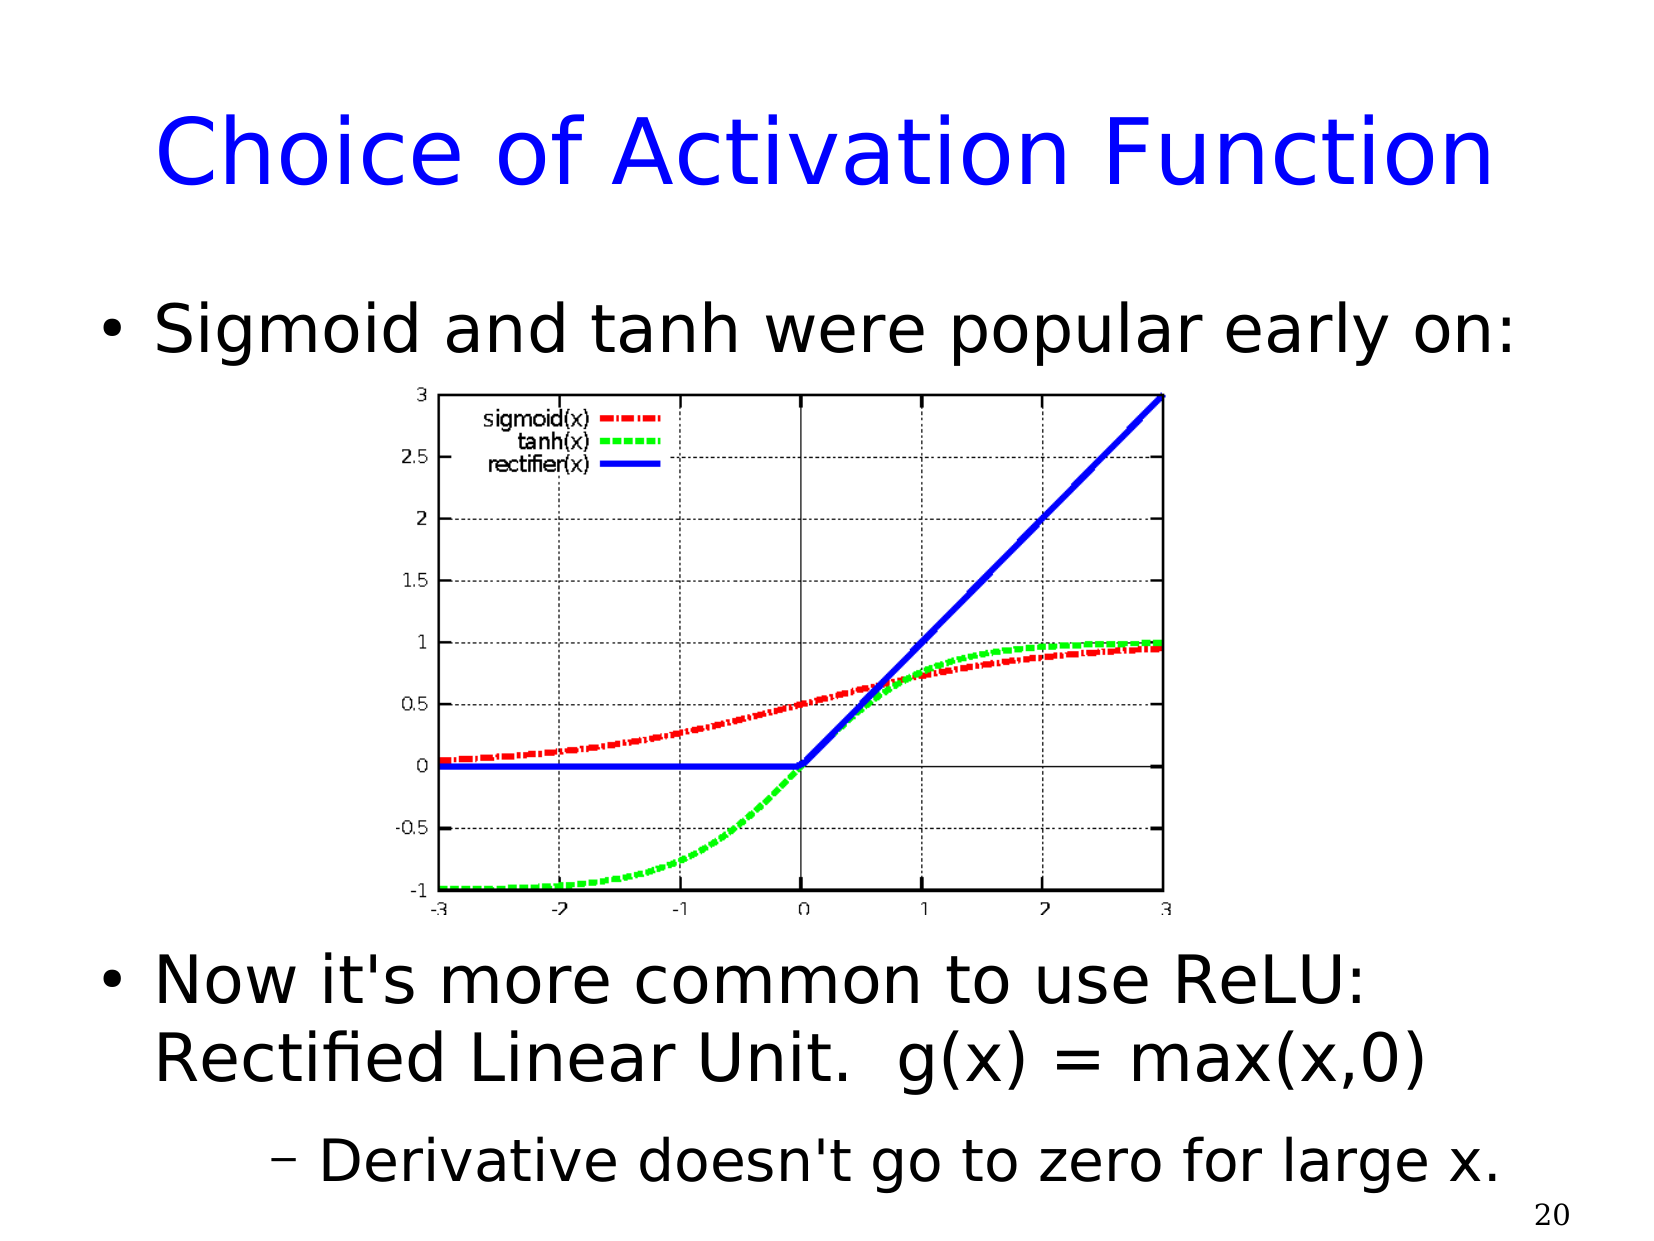

# Choice of Activation Function
Sigmoid and tanh were popular early on:
Now it's more common to use ReLU:
Rectified Linear Unit. g(x) = max(x,0)
Derivative doesn't go to zero for large x.
20